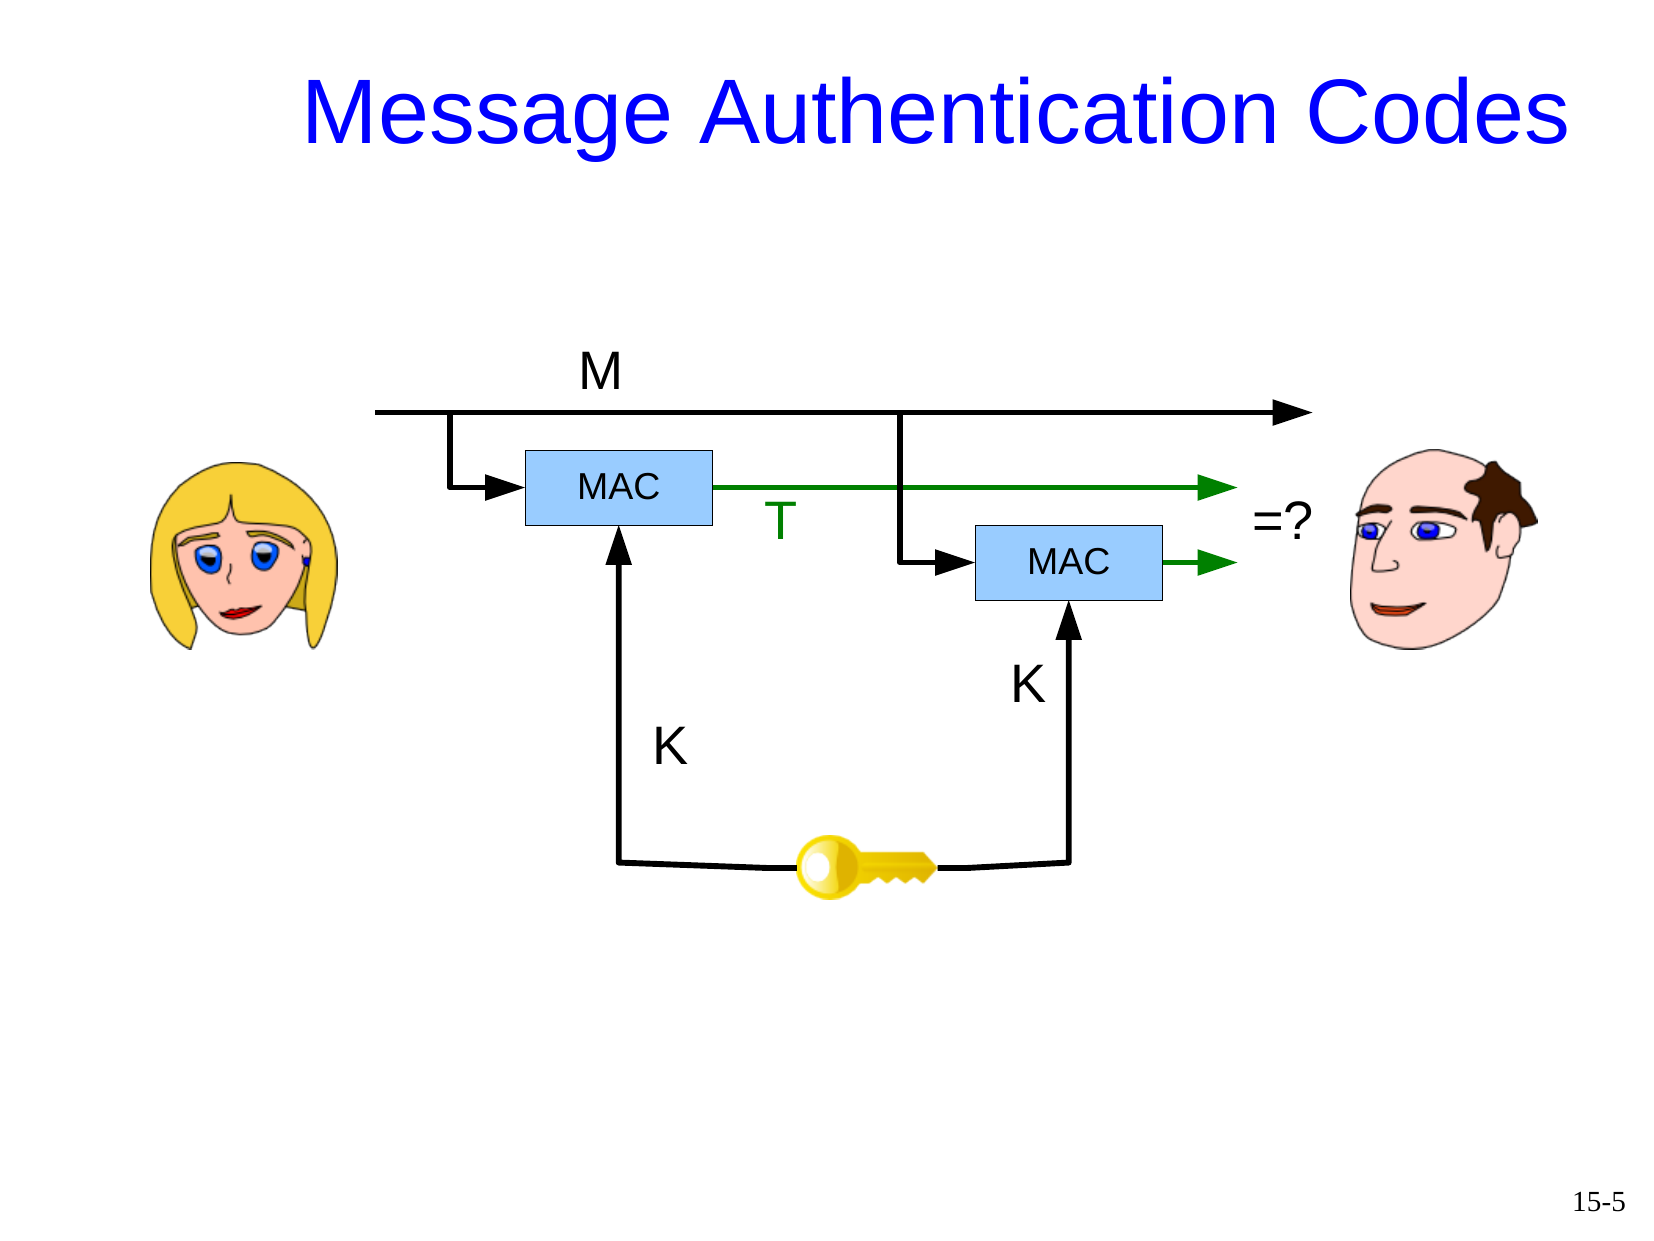

# Message Authentication Codes
M
MAC
=?
T
MAC
K
K